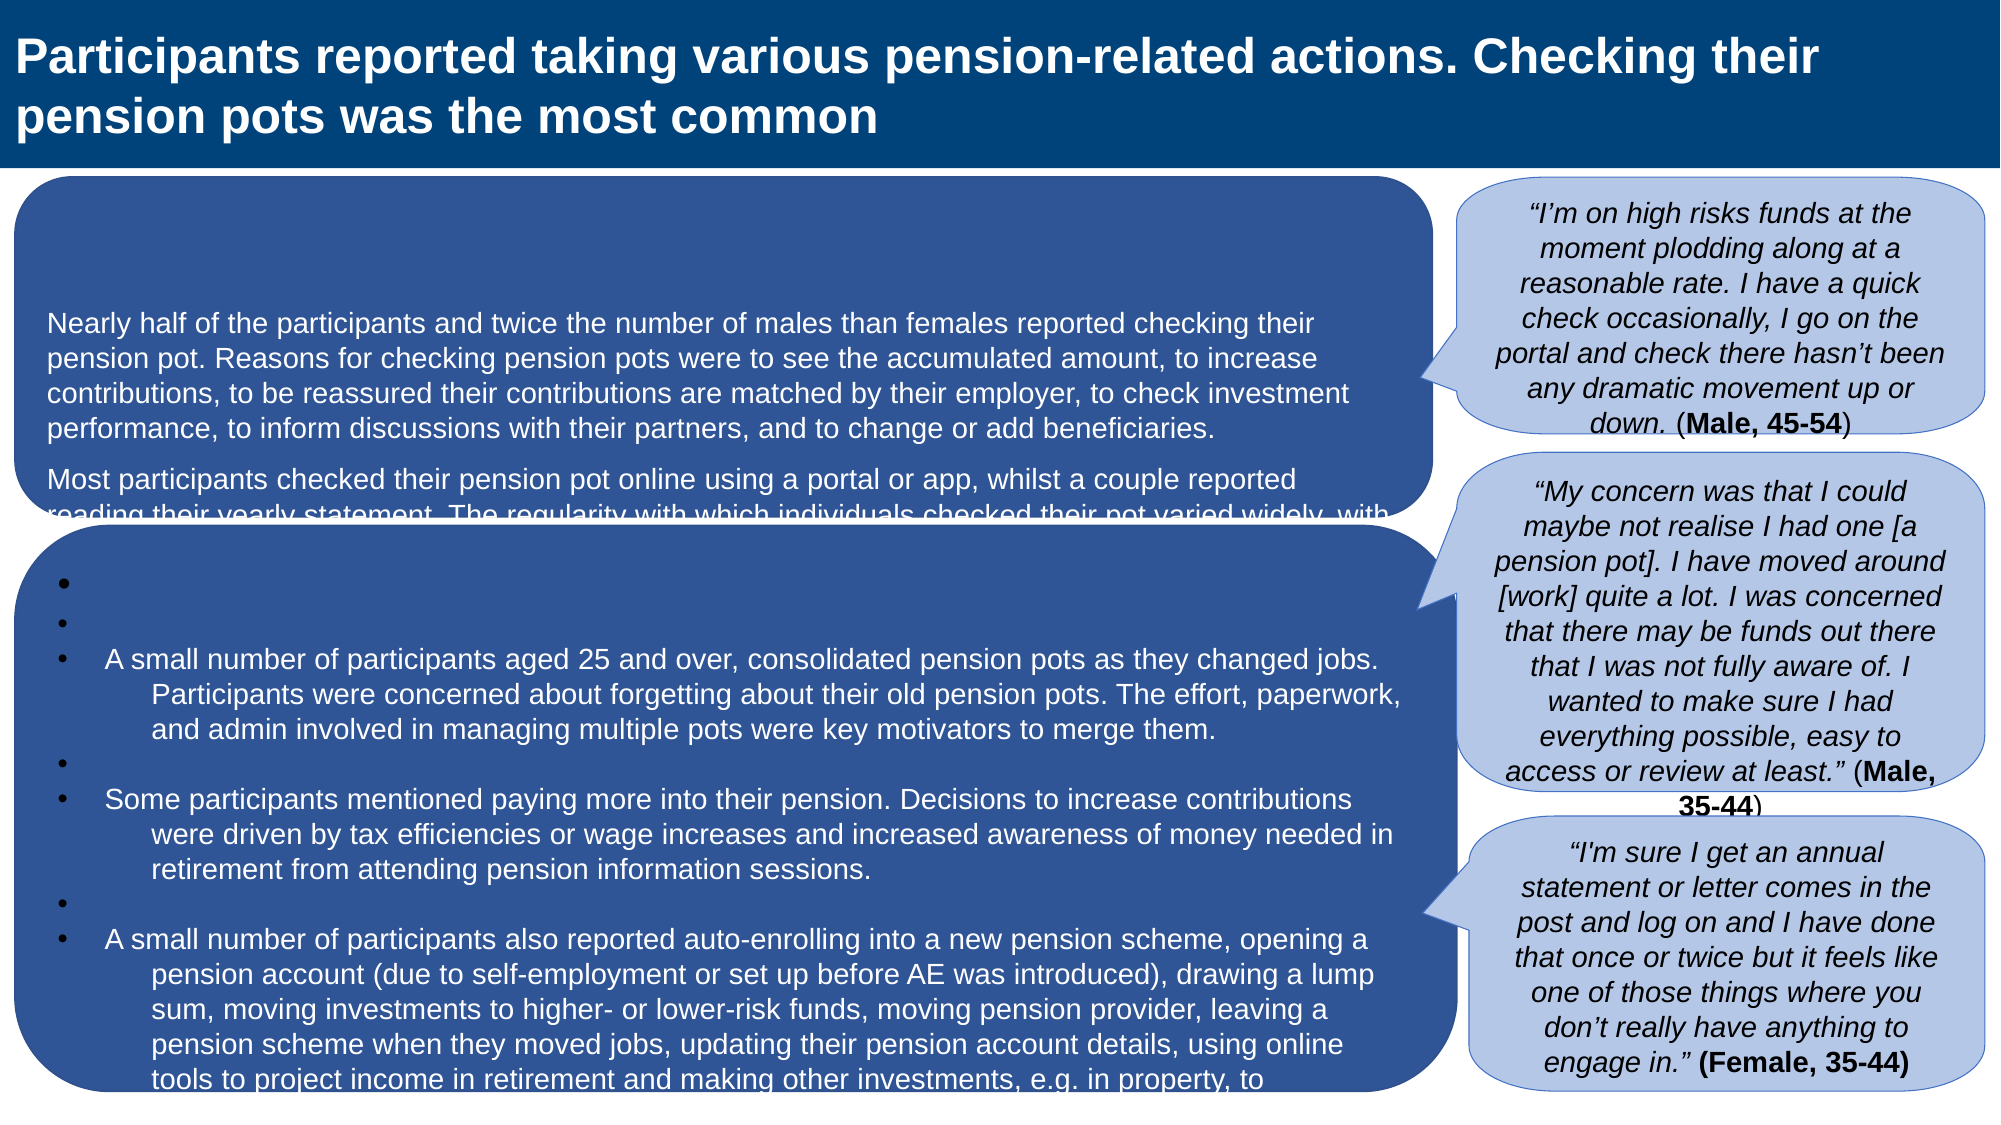

# Participants reported taking various pension-related actions. Checking their pension pots was the most common
Nearly half of the participants and twice the number of males than females reported checking their pension pot. Reasons for checking pension pots were to see the accumulated amount, to increase contributions, to be reassured their contributions are matched by their employer, to check investment performance, to inform discussions with their partners, and to change or add beneficiaries.
Most participants checked their pension pot online using a portal or app, whilst a couple reported reading their yearly statement. The regularity with which individuals checked their pot varied widely, with some checking regularly, some setting reminders to do so on a monthly, three- or six-monthly basis, and others taking a more ad hoc approach.
“I’m on high risks funds at the moment plodding along at a reasonable rate. I have a quick check occasionally, I go on the portal and check there hasn’t been any dramatic movement up or down. (Male, 45-54)
“My concern was that I could maybe not realise I had one [a pension pot]. I have moved around [work] quite a lot. I was concerned that there may be funds out there that I was not fully aware of. I wanted to make sure I had everything possible, easy to access or review at least.” (Male, 35-44)
A small number of participants aged 25 and over, consolidated pension pots as they changed jobs. Participants were concerned about forgetting about their old pension pots. The effort, paperwork, and admin involved in managing multiple pots were key motivators to merge them.
Some participants mentioned paying more into their pension. Decisions to increase contributions were driven by tax efficiencies or wage increases and increased awareness of money needed in retirement from attending pension information sessions.
A small number of participants also reported auto-enrolling into a new pension scheme, opening a pension account (due to self-employment or set up before AE was introduced), drawing a lump sum, moving investments to higher- or lower-risk funds, moving pension provider, leaving a pension scheme when they moved jobs, updating their pension account details, using online tools to project income in retirement and making other investments, e.g. in property, to supplement retirement income.
“I'm sure I get an annual statement or letter comes in the post and log on and I have done that once or twice but it feels like one of those things where you don’t really have anything to engage in.” (Female, 35-44)